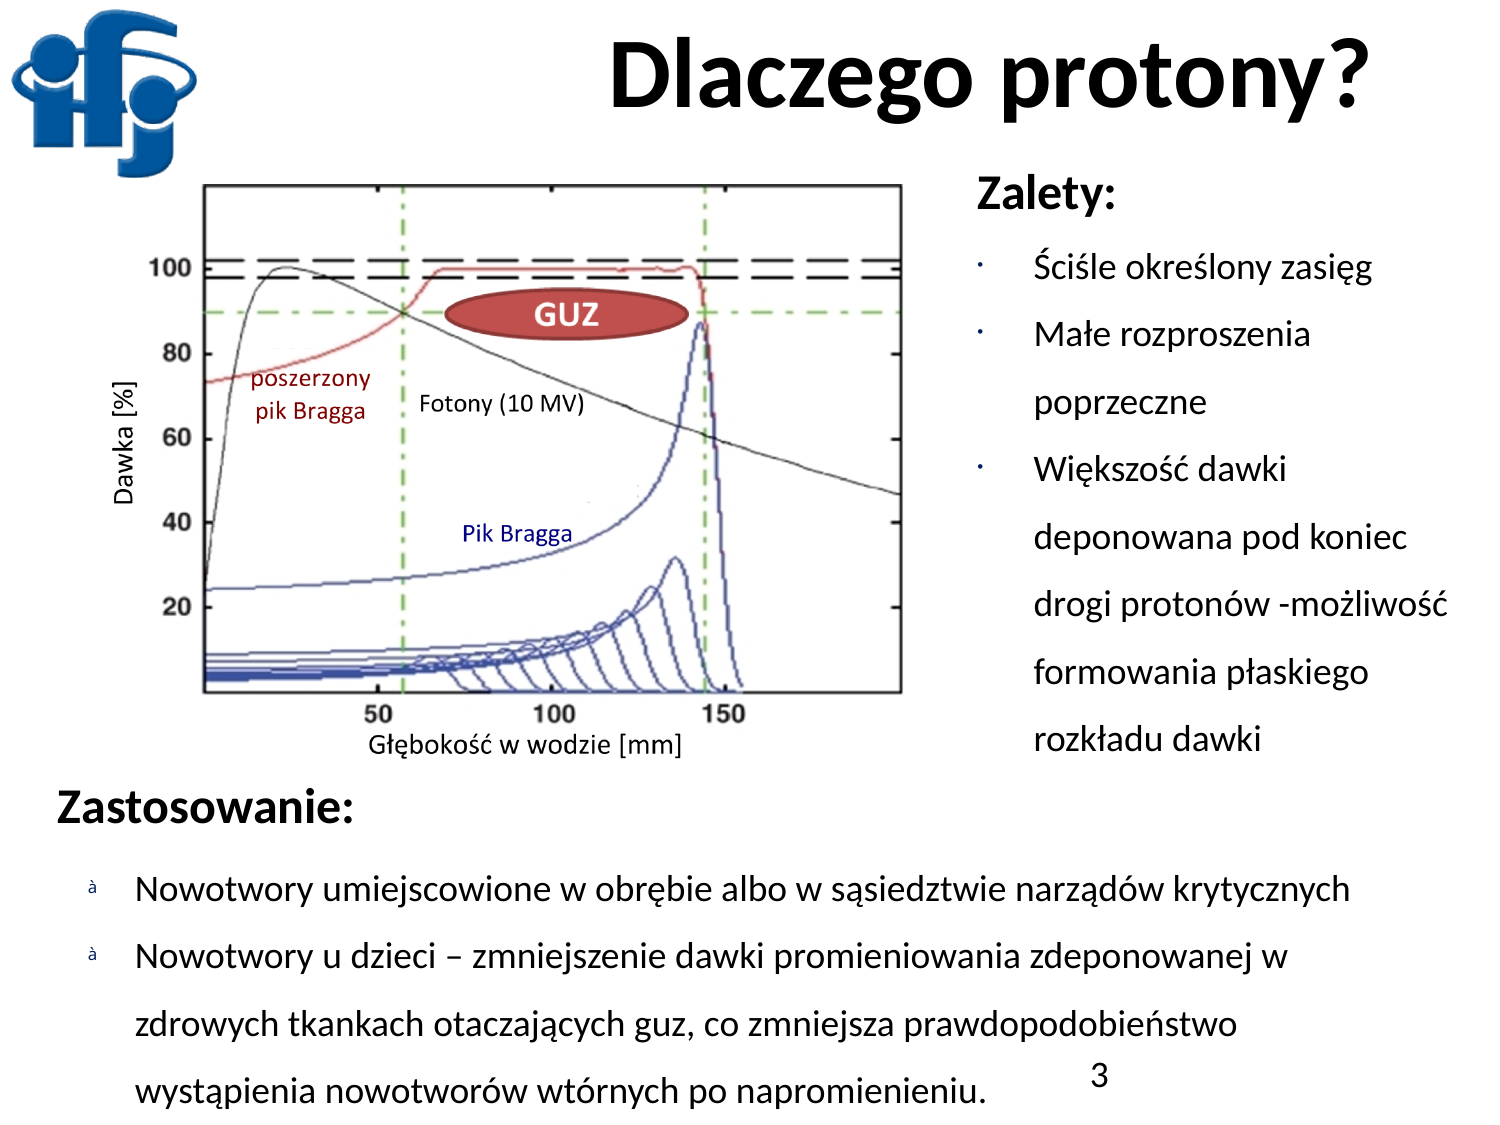

Dlaczego protony?
Zalety:
Ściśle określony zasięg
Małe rozproszenia poprzeczne
Większość dawki deponowana pod koniec drogi protonów -możliwość formowania płaskiego rozkładu dawki
Zastosowanie:
Nowotwory umiejscowione w obrębie albo w sąsiedztwie narządów krytycznych
Nowotwory u dzieci – zmniejszenie dawki promieniowania zdeponowanej w zdrowych tkankach otaczających guz, co zmniejsza prawdopodobieństwo wystąpienia nowotworów wtórnych po napromienieniu.